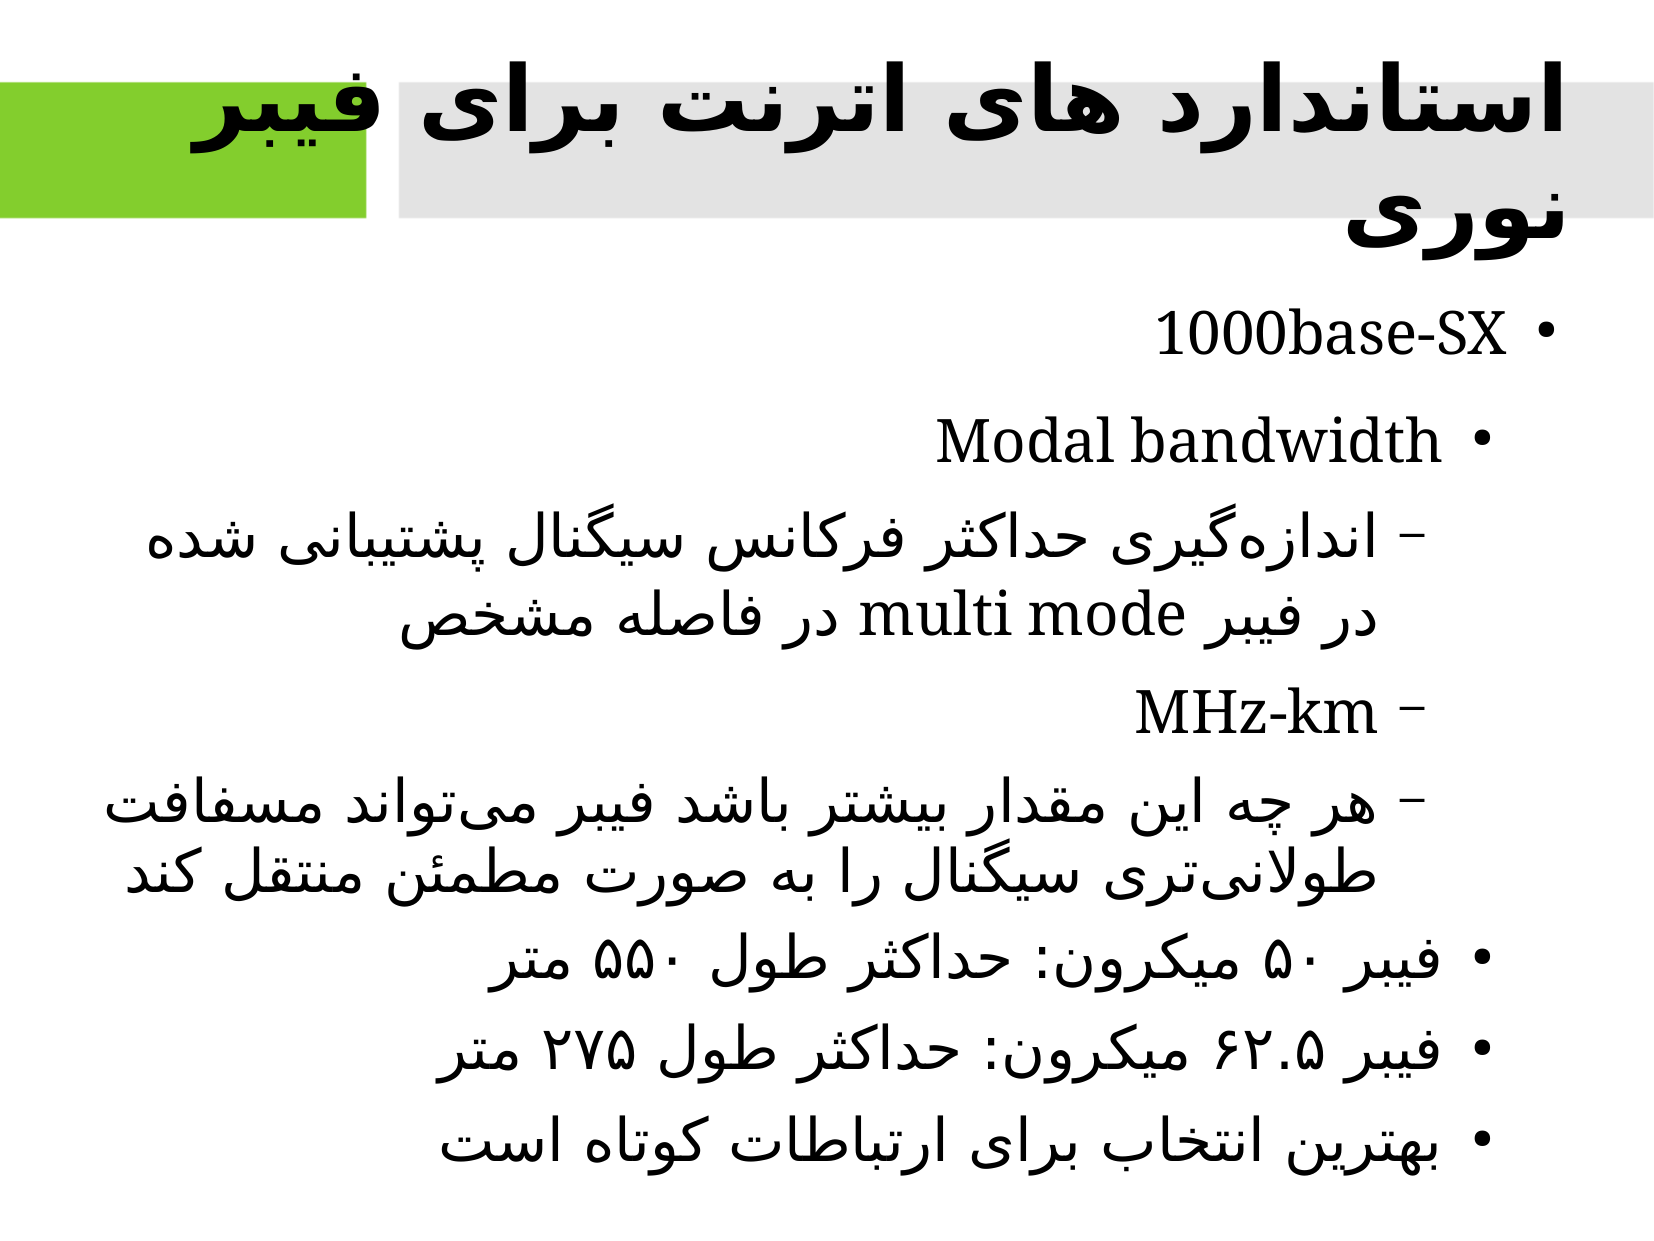

# استاندارد های اترنت برای فیبر نوری
1000base-SX
Modal bandwidth
اندازه‌گیری حداکثر فرکانس سیگنال پشتیبانی شده در فیبر multi mode در فاصله مشخص
MHz-km
هر چه این مقدار بیشتر باشد فیبر می‌تواند مسفافت طولانی‌تری سیگنال را به صورت مطمئن منتقل کند
فیبر ۵۰ میکرون: حداکثر طول ۵۵۰ متر
فیبر ۶۲.۵ میکرون: حداکثر طول ۲۷۵ متر
بهترین انتخاب برای ارتباطات کوتاه است